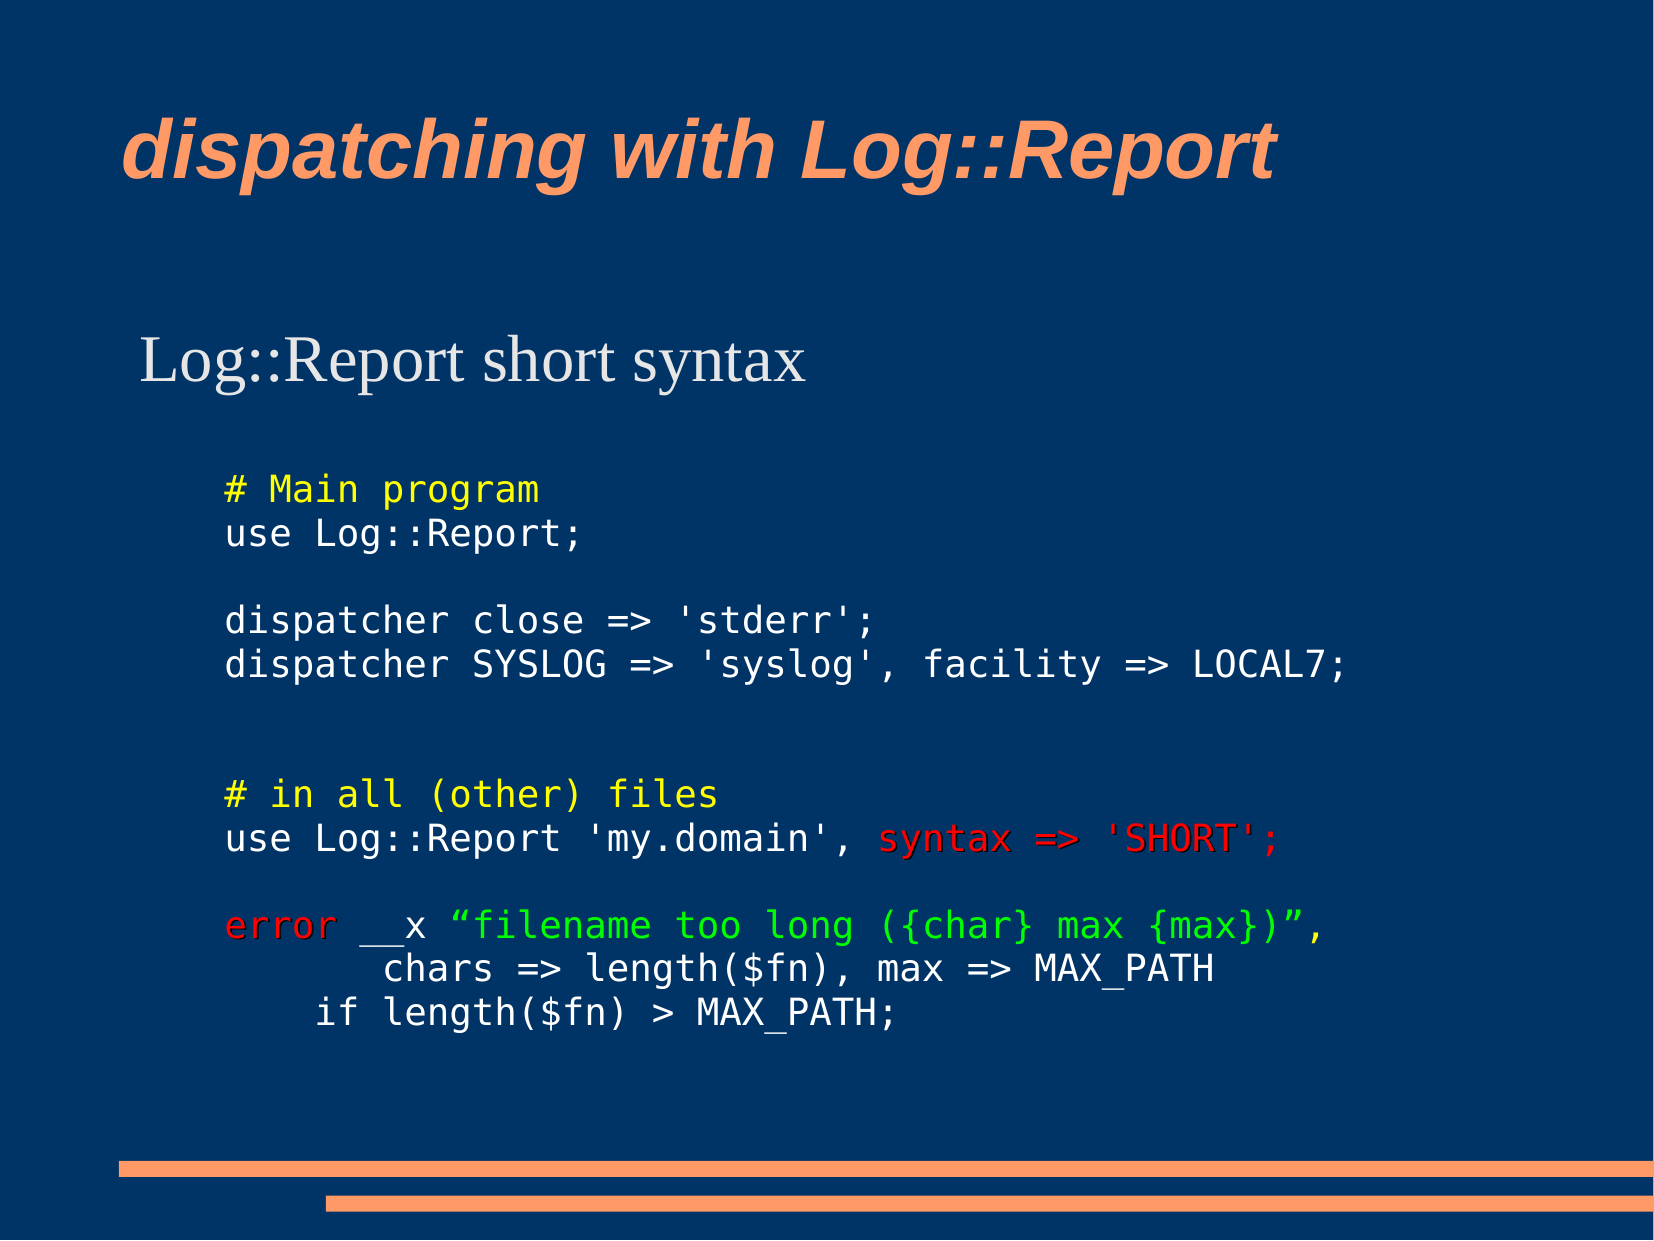

# dispatching with Log::Report
Log::Report short syntax
# Main program
use Log::Report;
dispatcher close => 'stderr';
dispatcher SYSLOG => 'syslog', facility => LOCAL7;
# in all (other) files
use Log::Report 'my.domain', syntax => 'SHORT';
error __x “filename too long ({char} max {max})”,
 chars => length($fn), max => MAX_PATH
 if length($fn) > MAX_PATH;